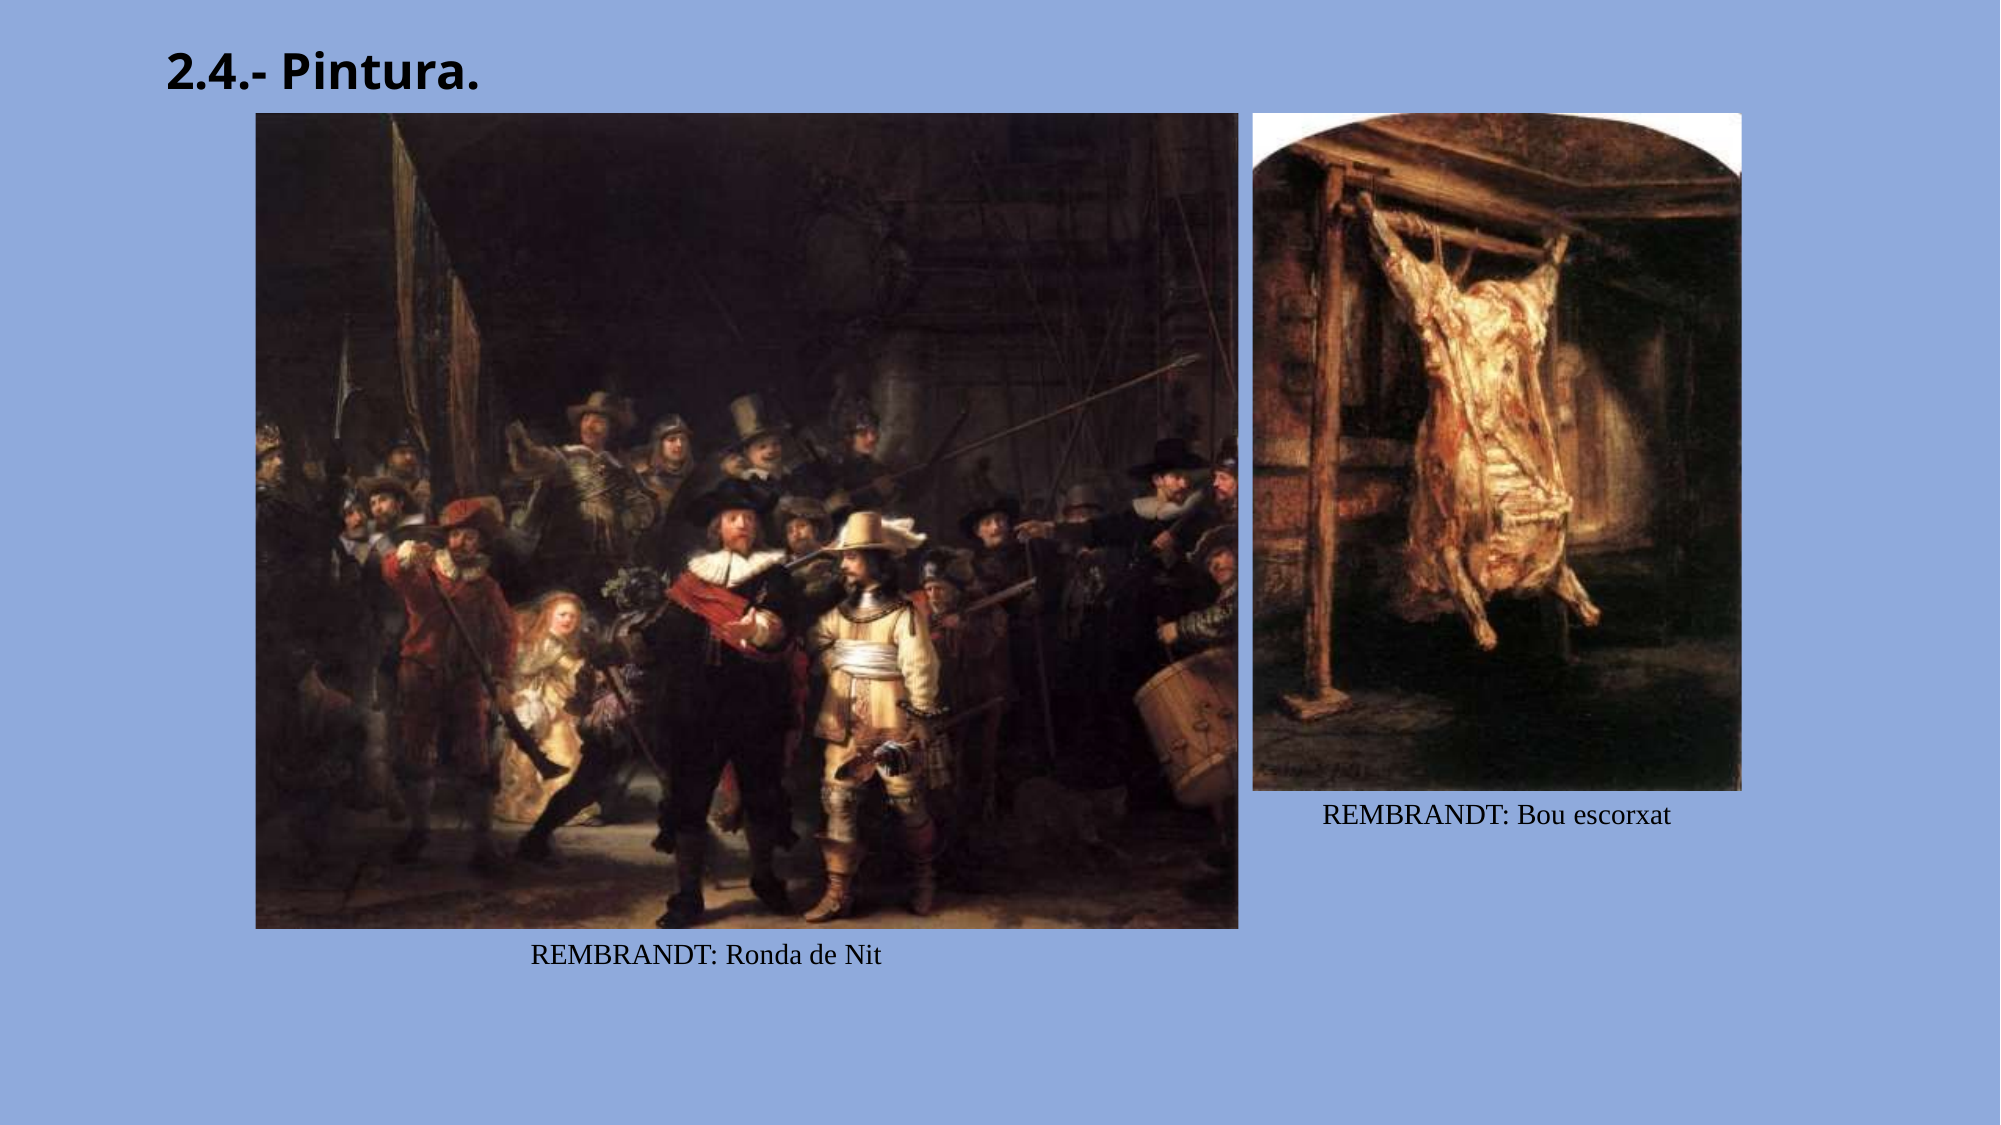

2.4.- Pintura.
# 4.4.- Pintura.
REMBRANDT: Bou escorxat
REMBRANDT: Ronda de Nit